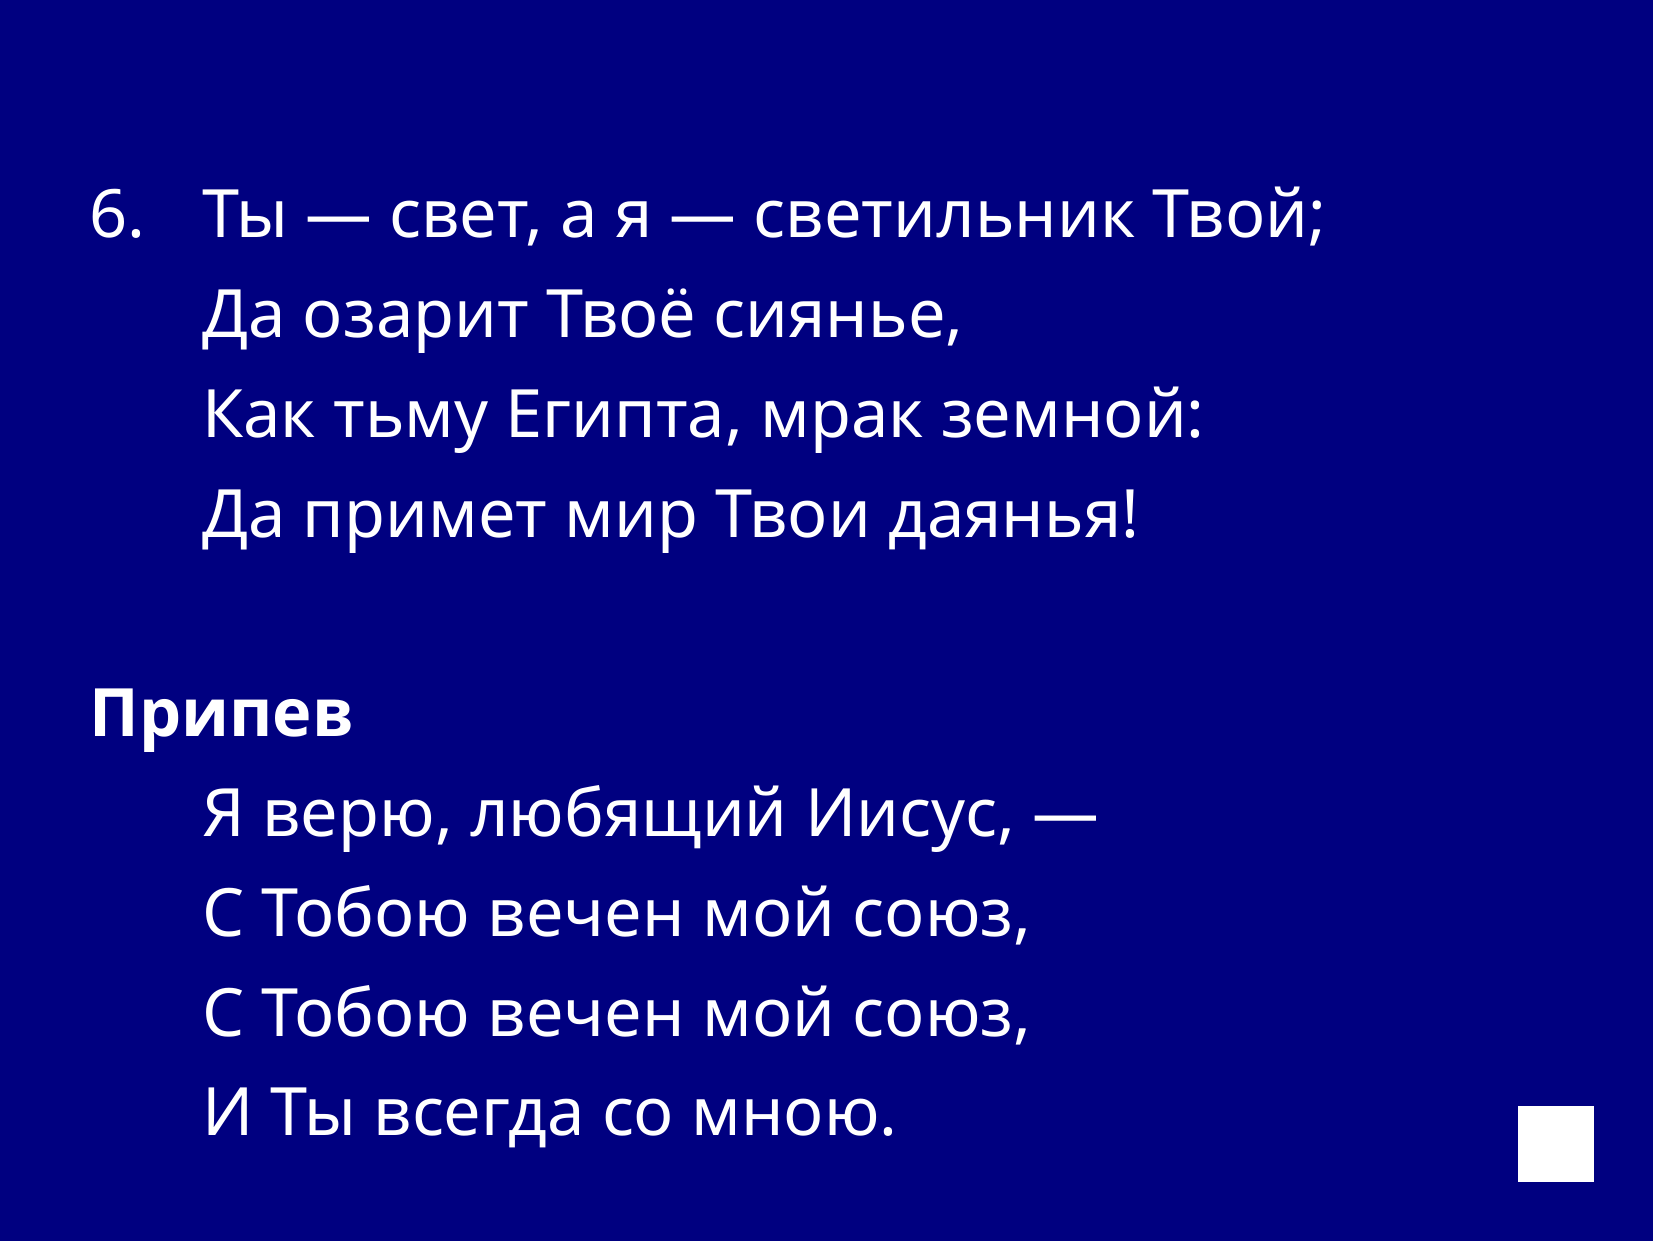

6.	Ты ― свет, а я ― светильник Твой;
	Да озарит Твоё сиянье,
	Как тьму Египта, мрак земной:
	Да примет мир Твои даянья!
Припев
	Я верю, любящий Иисус, ―
	С Тобою вечен мой союз,
	С Тобою вечен мой союз,
	И Ты всегда со мною.